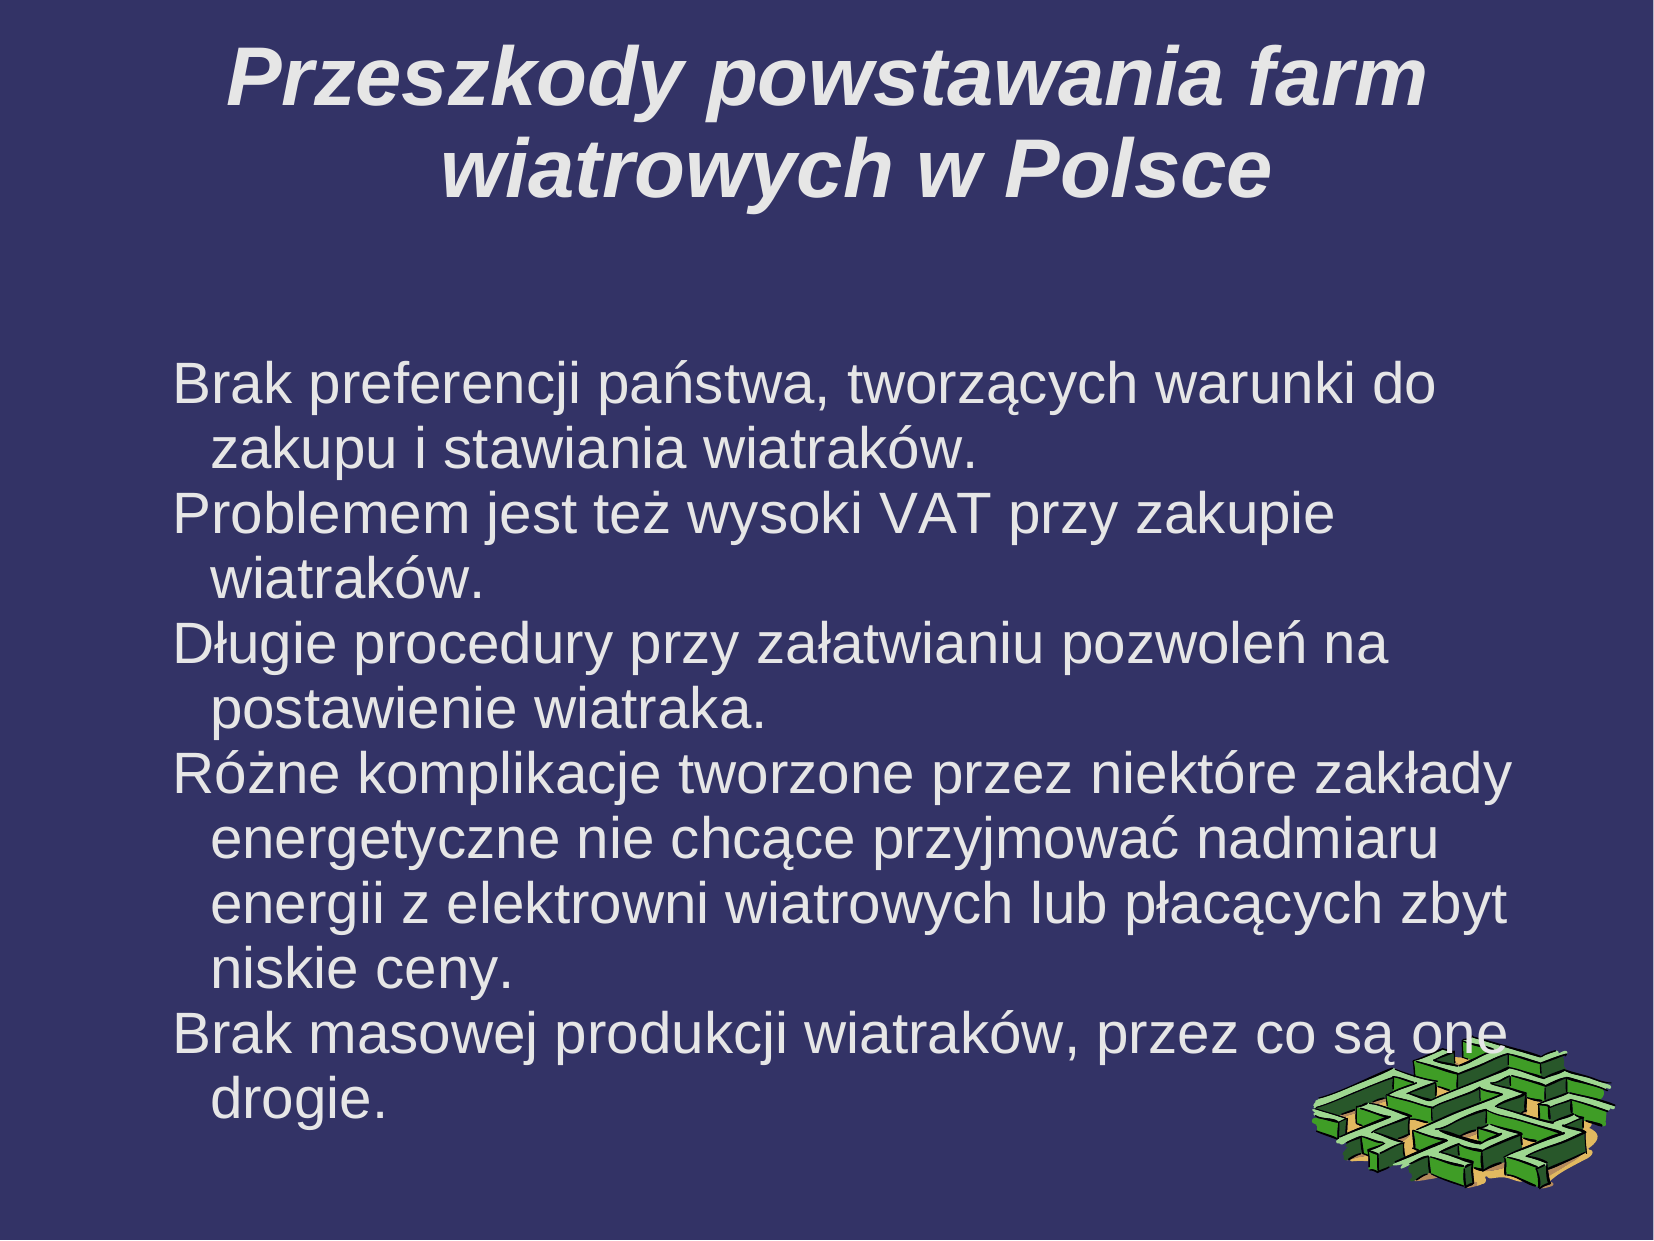

# Przeszkody powstawania farm wiatrowych w Polsce
Brak preferencji państwa, tworzących warunki do zakupu i stawiania wiatraków.
Problemem jest też wysoki VAT przy zakupie wiatraków.
Długie procedury przy załatwianiu pozwoleń na postawienie wiatraka.
Różne komplikacje tworzone przez niektóre zakłady energetyczne nie chcące przyjmować nadmiaru energii z elektrowni wiatrowych lub płacących zbyt niskie ceny.
Brak masowej produkcji wiatraków, przez co są one drogie.